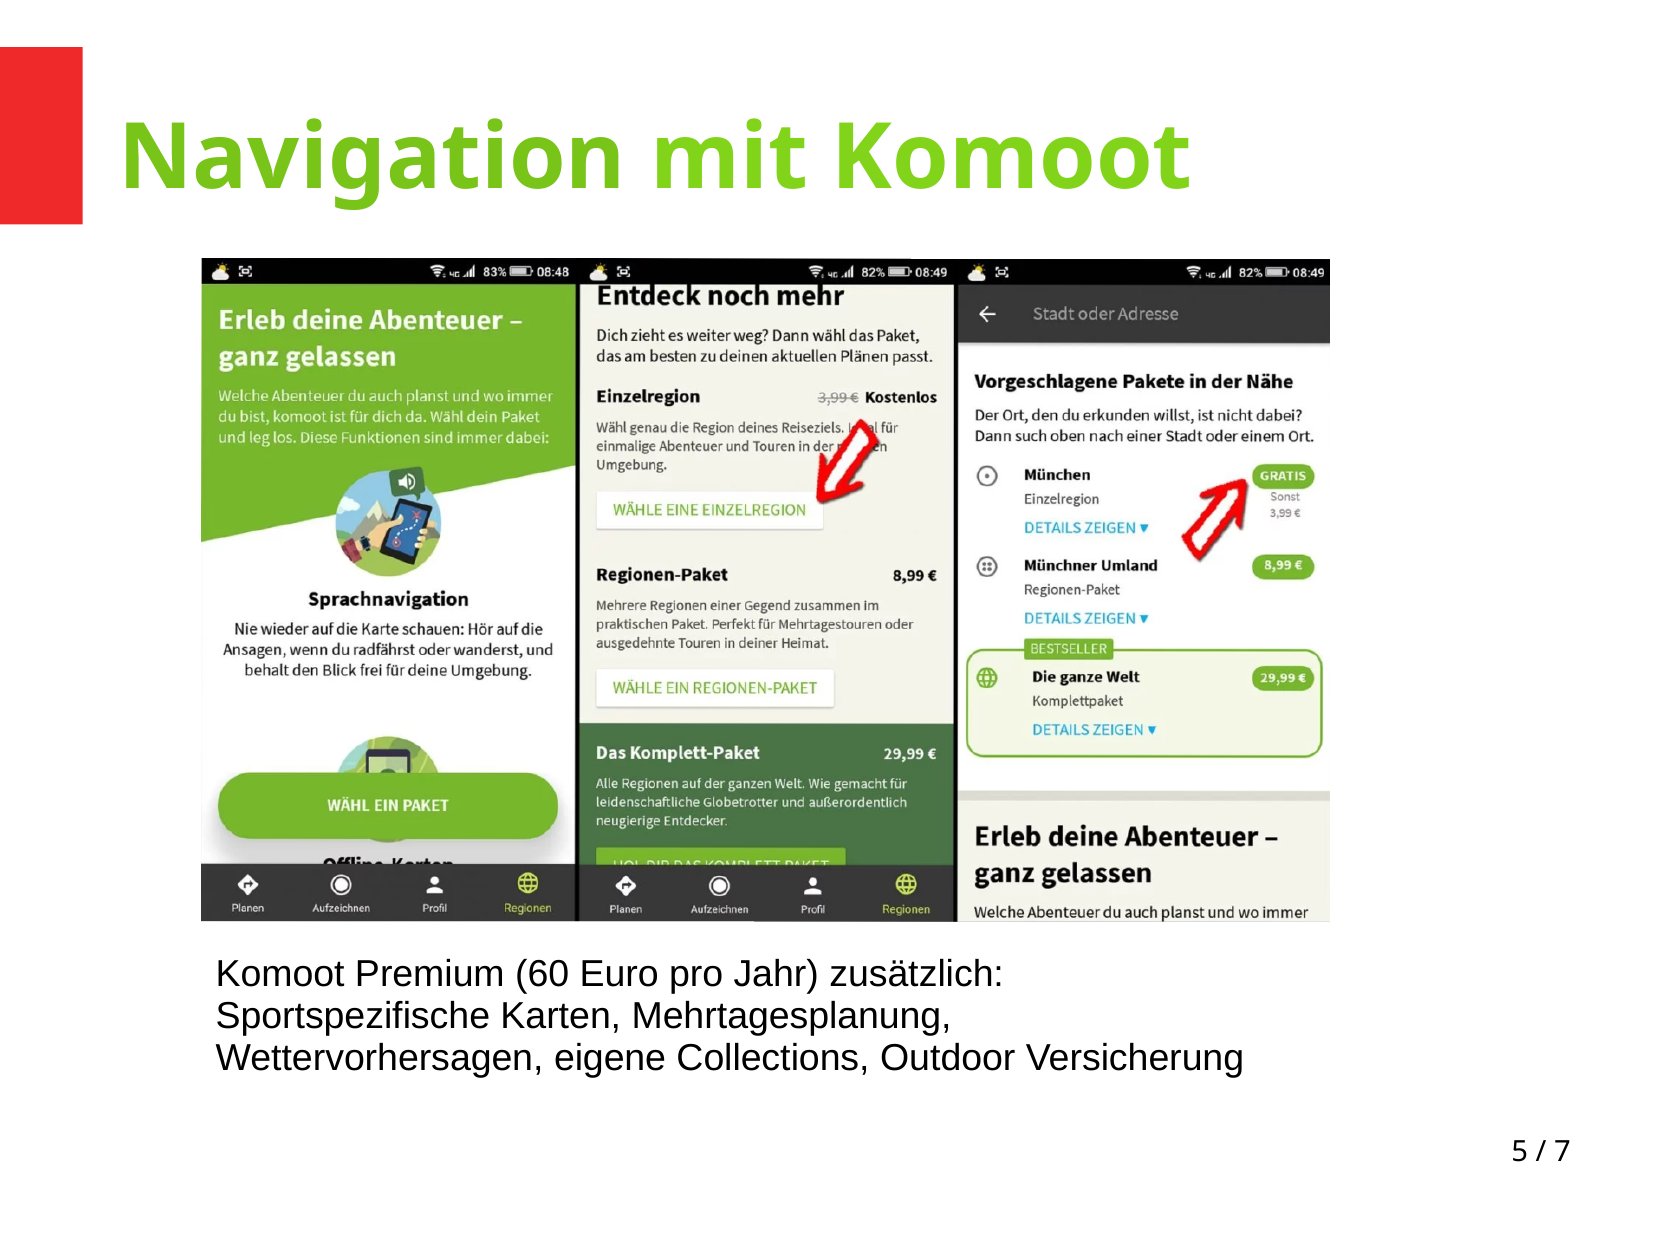

# Navigation mit Komoot
Komoot Premium (60 Euro pro Jahr) zusätzlich:
Sportspezifische Karten, Mehrtagesplanung,
Wettervorhersagen, eigene Collections, Outdoor Versicherung
5